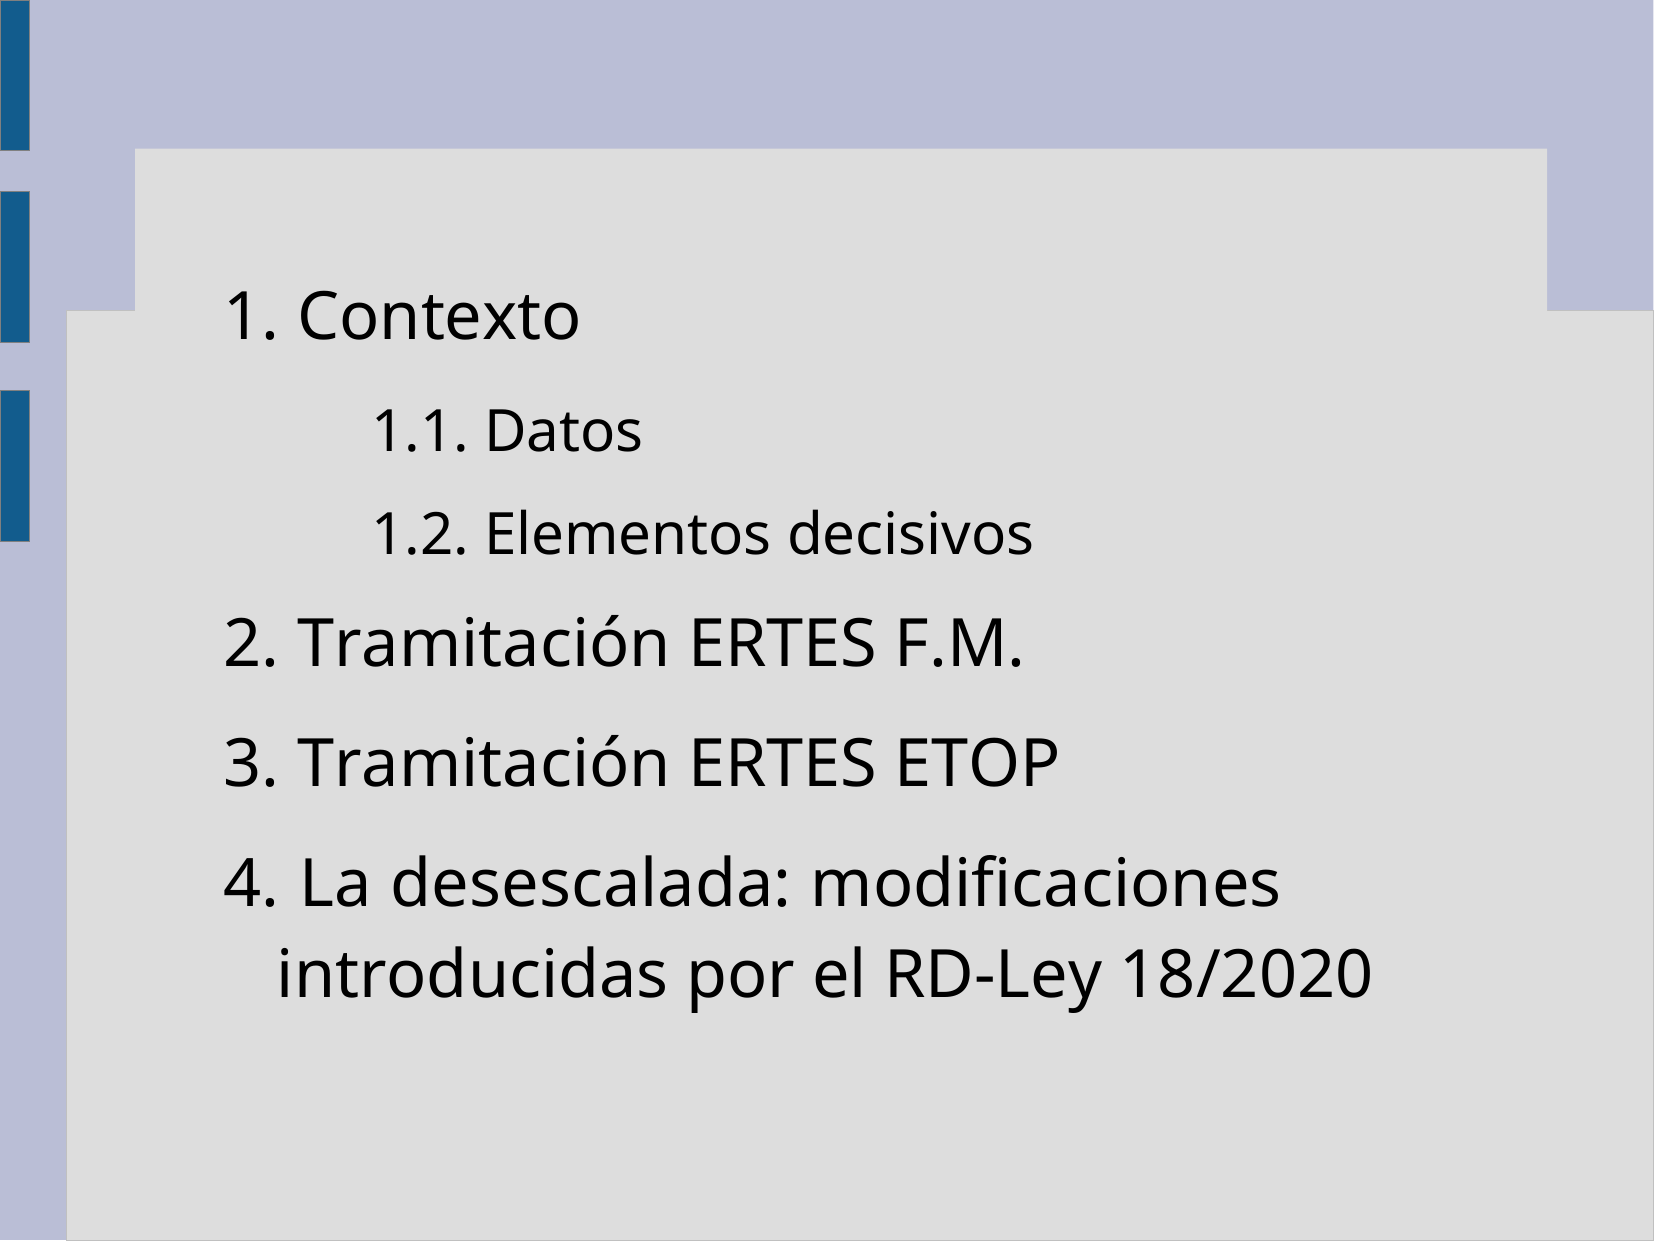

# 1. Contexto
1.1. Datos
1.2. Elementos decisivos
2. Tramitación ERTES F.M.
3. Tramitación ERTES ETOP
4. La desescalada: modificaciones	 introducidas por el RD-Ley 18/2020